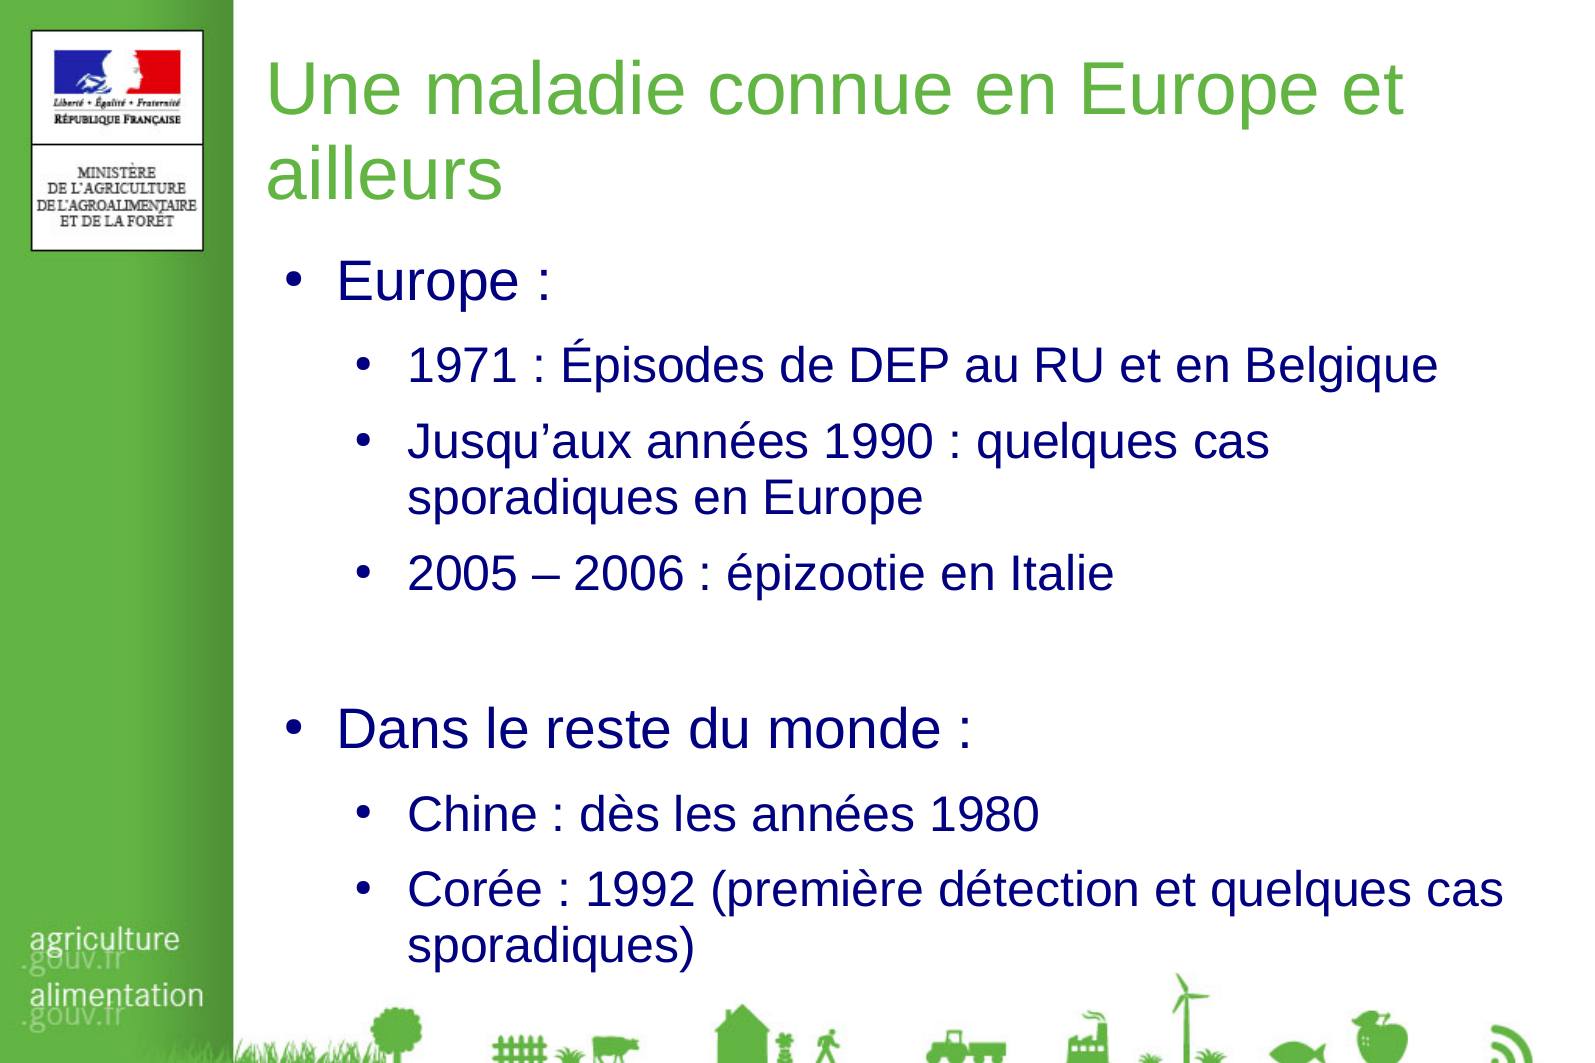

# Une maladie connue en Europe et ailleurs
Europe :
1971 : Épisodes de DEP au RU et en Belgique
Jusqu’aux années 1990 : quelques cas sporadiques en Europe
2005 – 2006 : épizootie en Italie
Dans le reste du monde :
Chine : dès les années 1980
Corée : 1992 (première détection et quelques cas sporadiques)